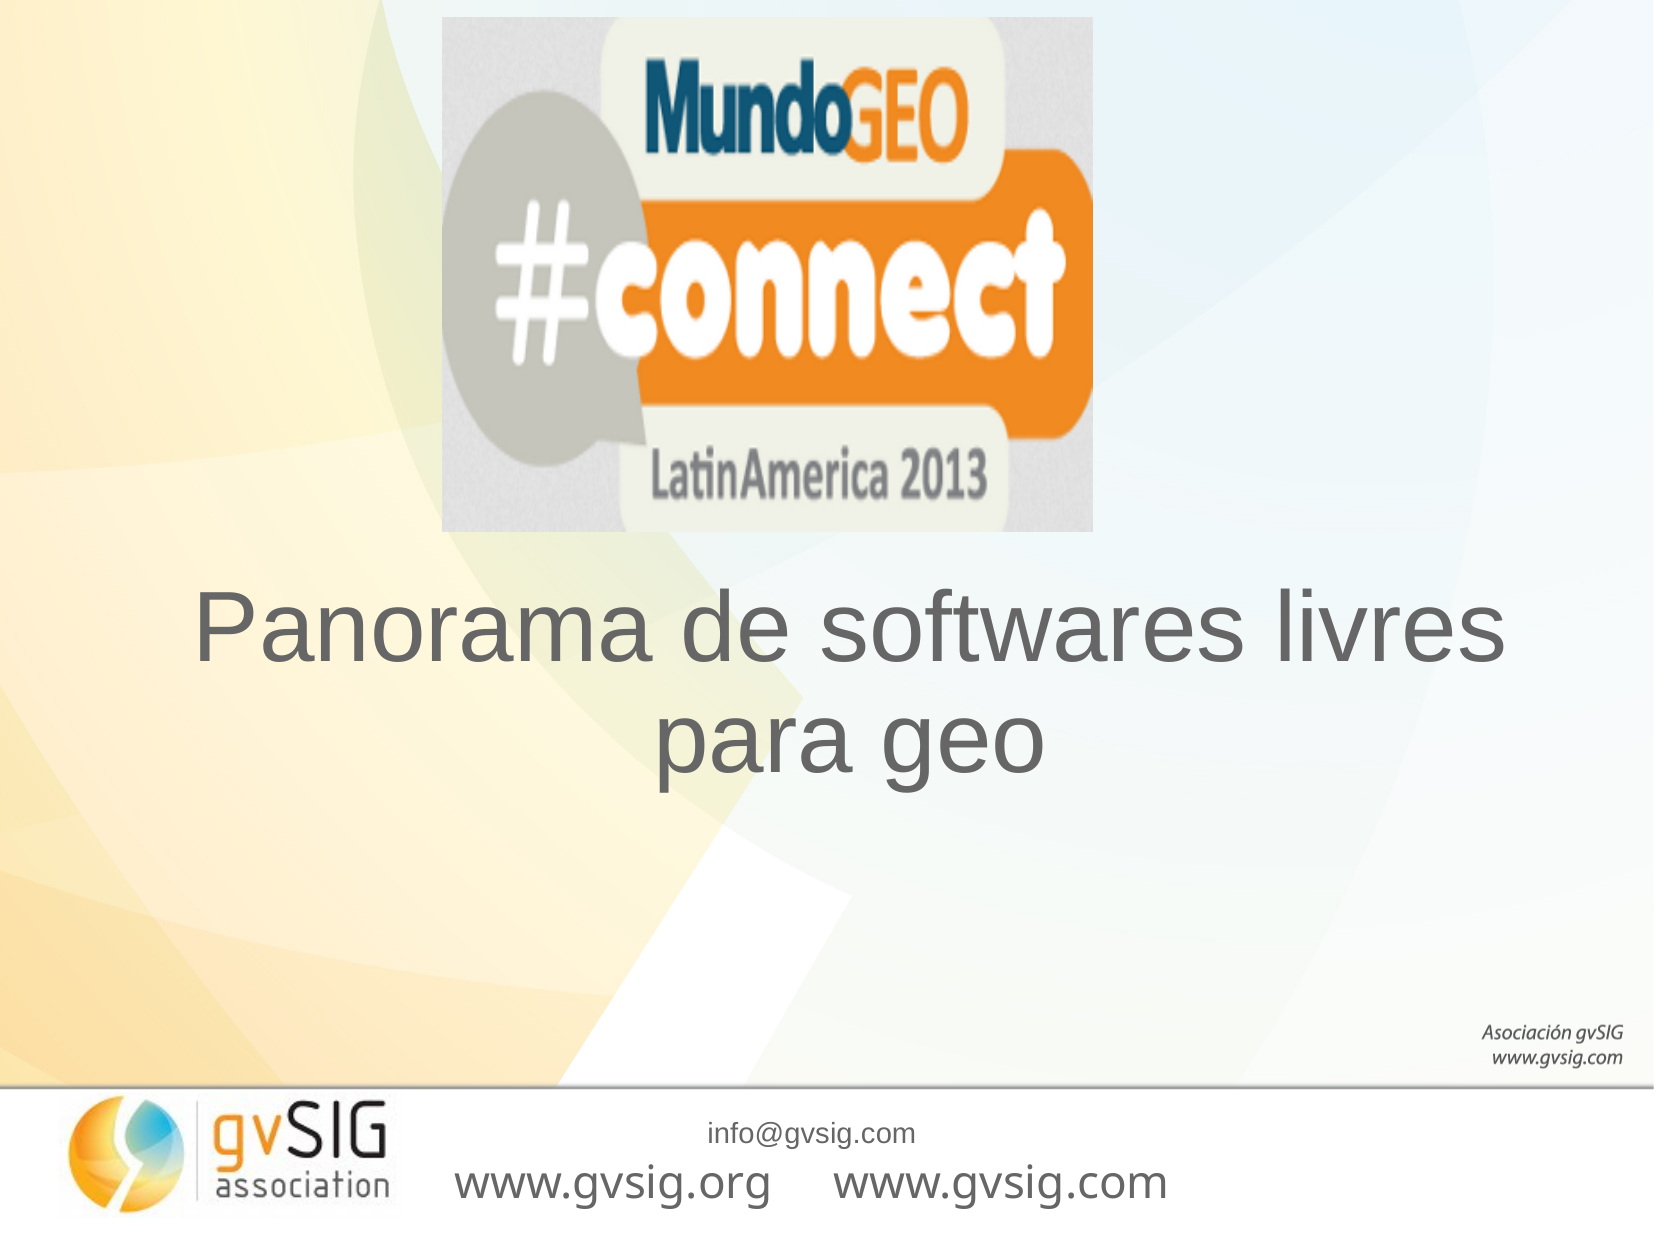

# Panorama de softwares livres para geo
info@gvsig.com
www.gvsig.org www.gvsig.com